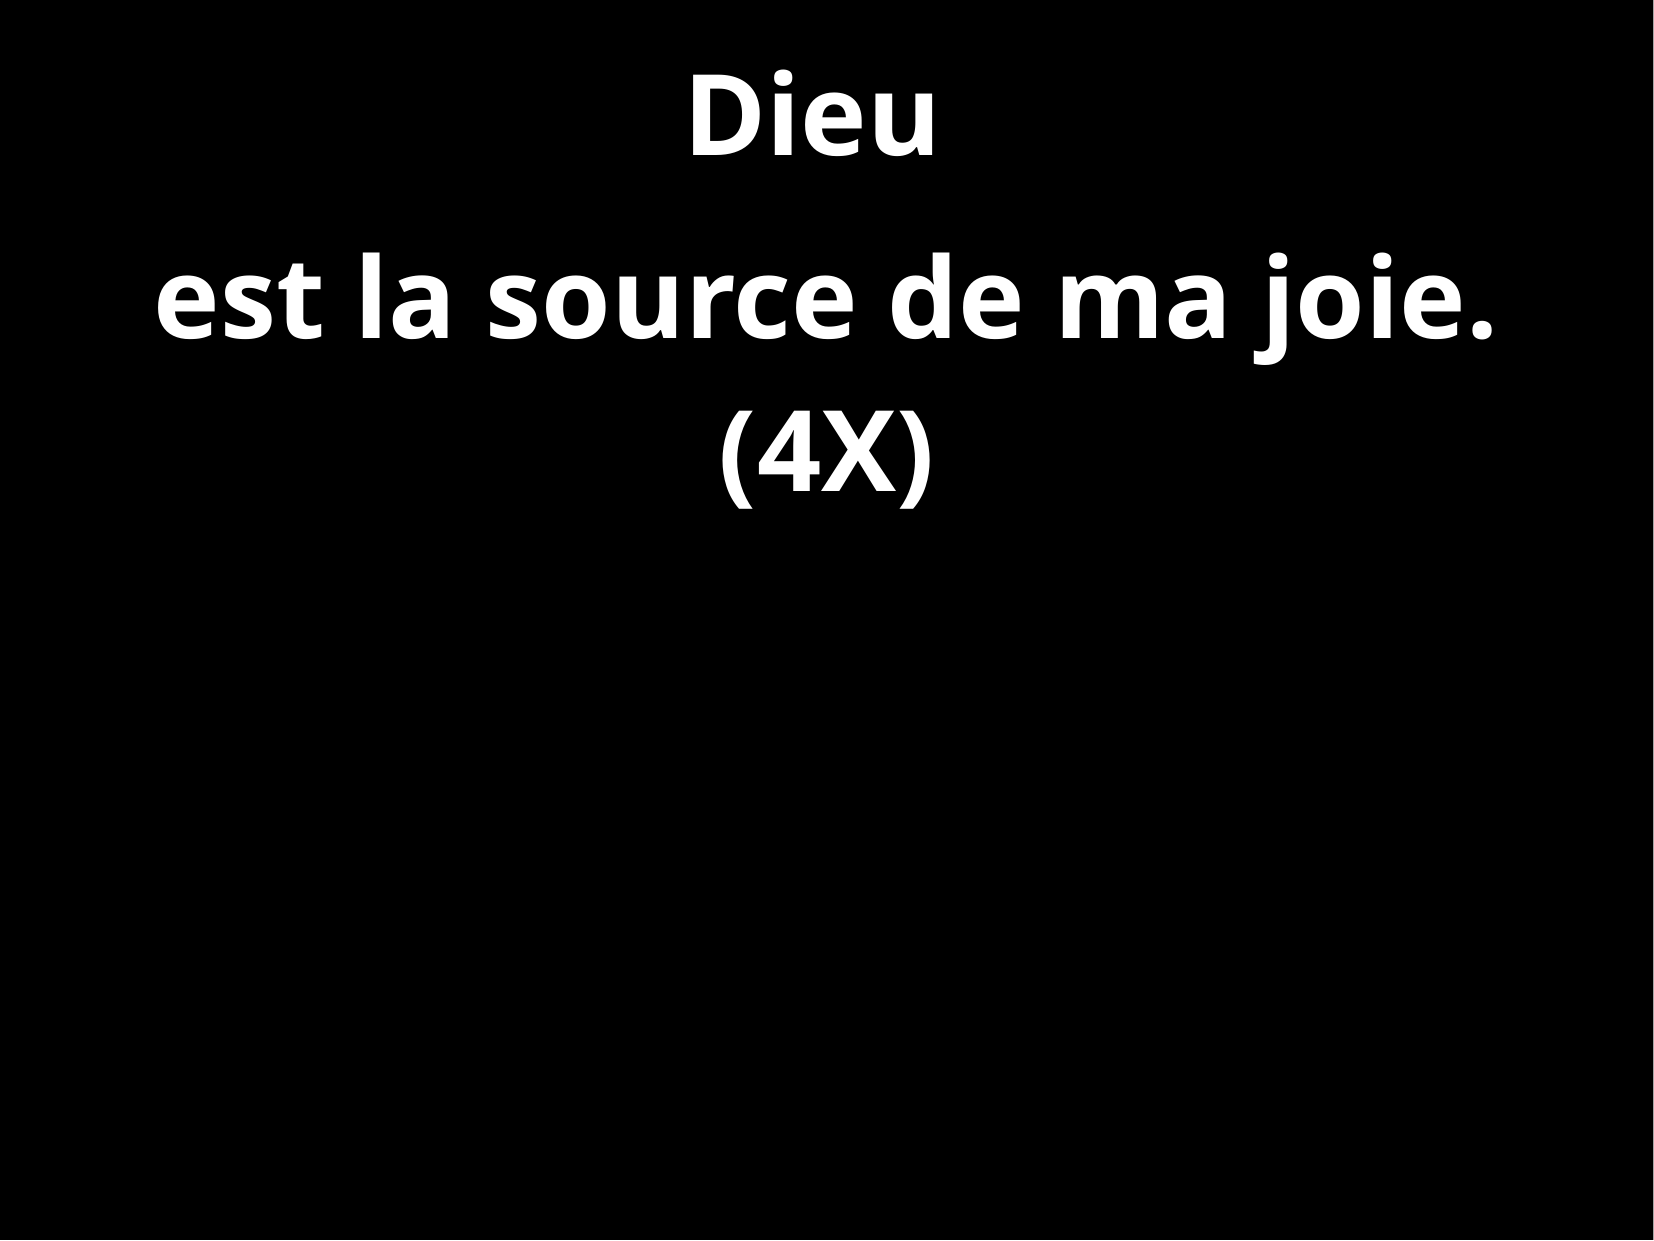

# Dieu
est la source de ma joie. (4X)